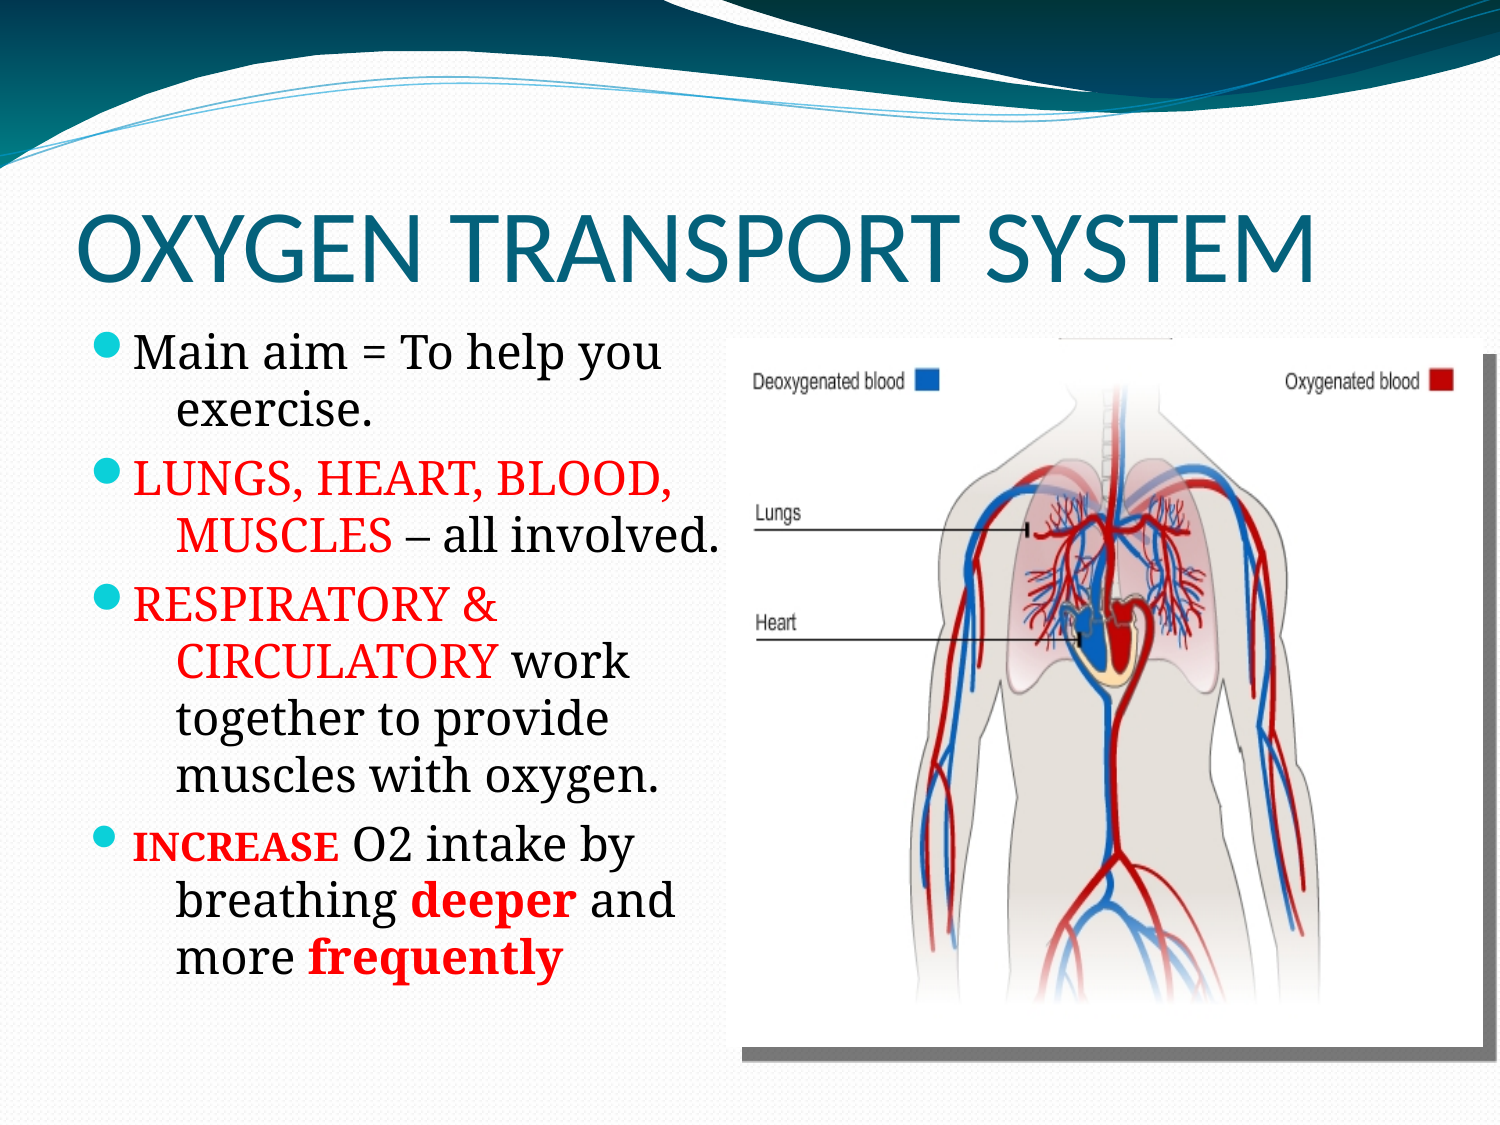

# OXYGEN TRANSPORT SYSTEM
Main aim = To help you exercise.
LUNGS, HEART, BLOOD, MUSCLES – all involved.
RESPIRATORY & CIRCULATORY work together to provide muscles with oxygen.
INCREASE O2 intake by breathing deeper and more frequently